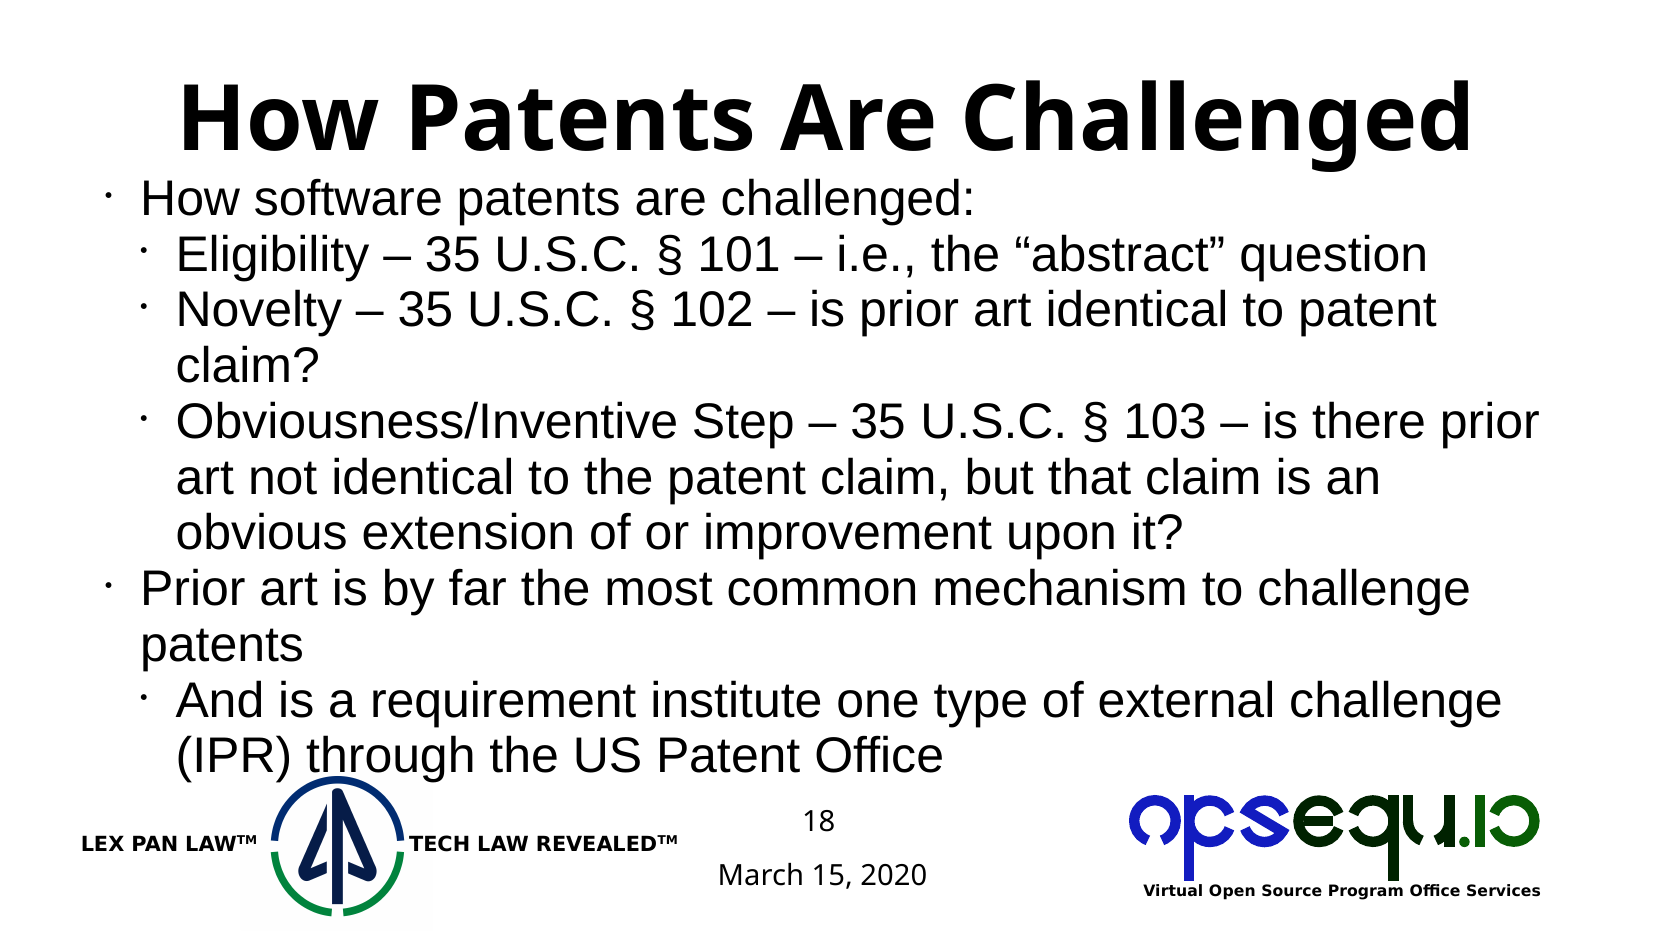

# How Patents Are Challenged
How software patents are challenged:
Eligibility – 35 U.S.C. § 101 – i.e., the “abstract” question
Novelty – 35 U.S.C. § 102 – is prior art identical to patent claim?
Obviousness/Inventive Step – 35 U.S.C. § 103 – is there prior art not identical to the patent claim, but that claim is an obvious extension of or improvement upon it?
Prior art is by far the most common mechanism to challenge patents
And is a requirement institute one type of external challenge (IPR) through the US Patent Office
18
March 15, 2020